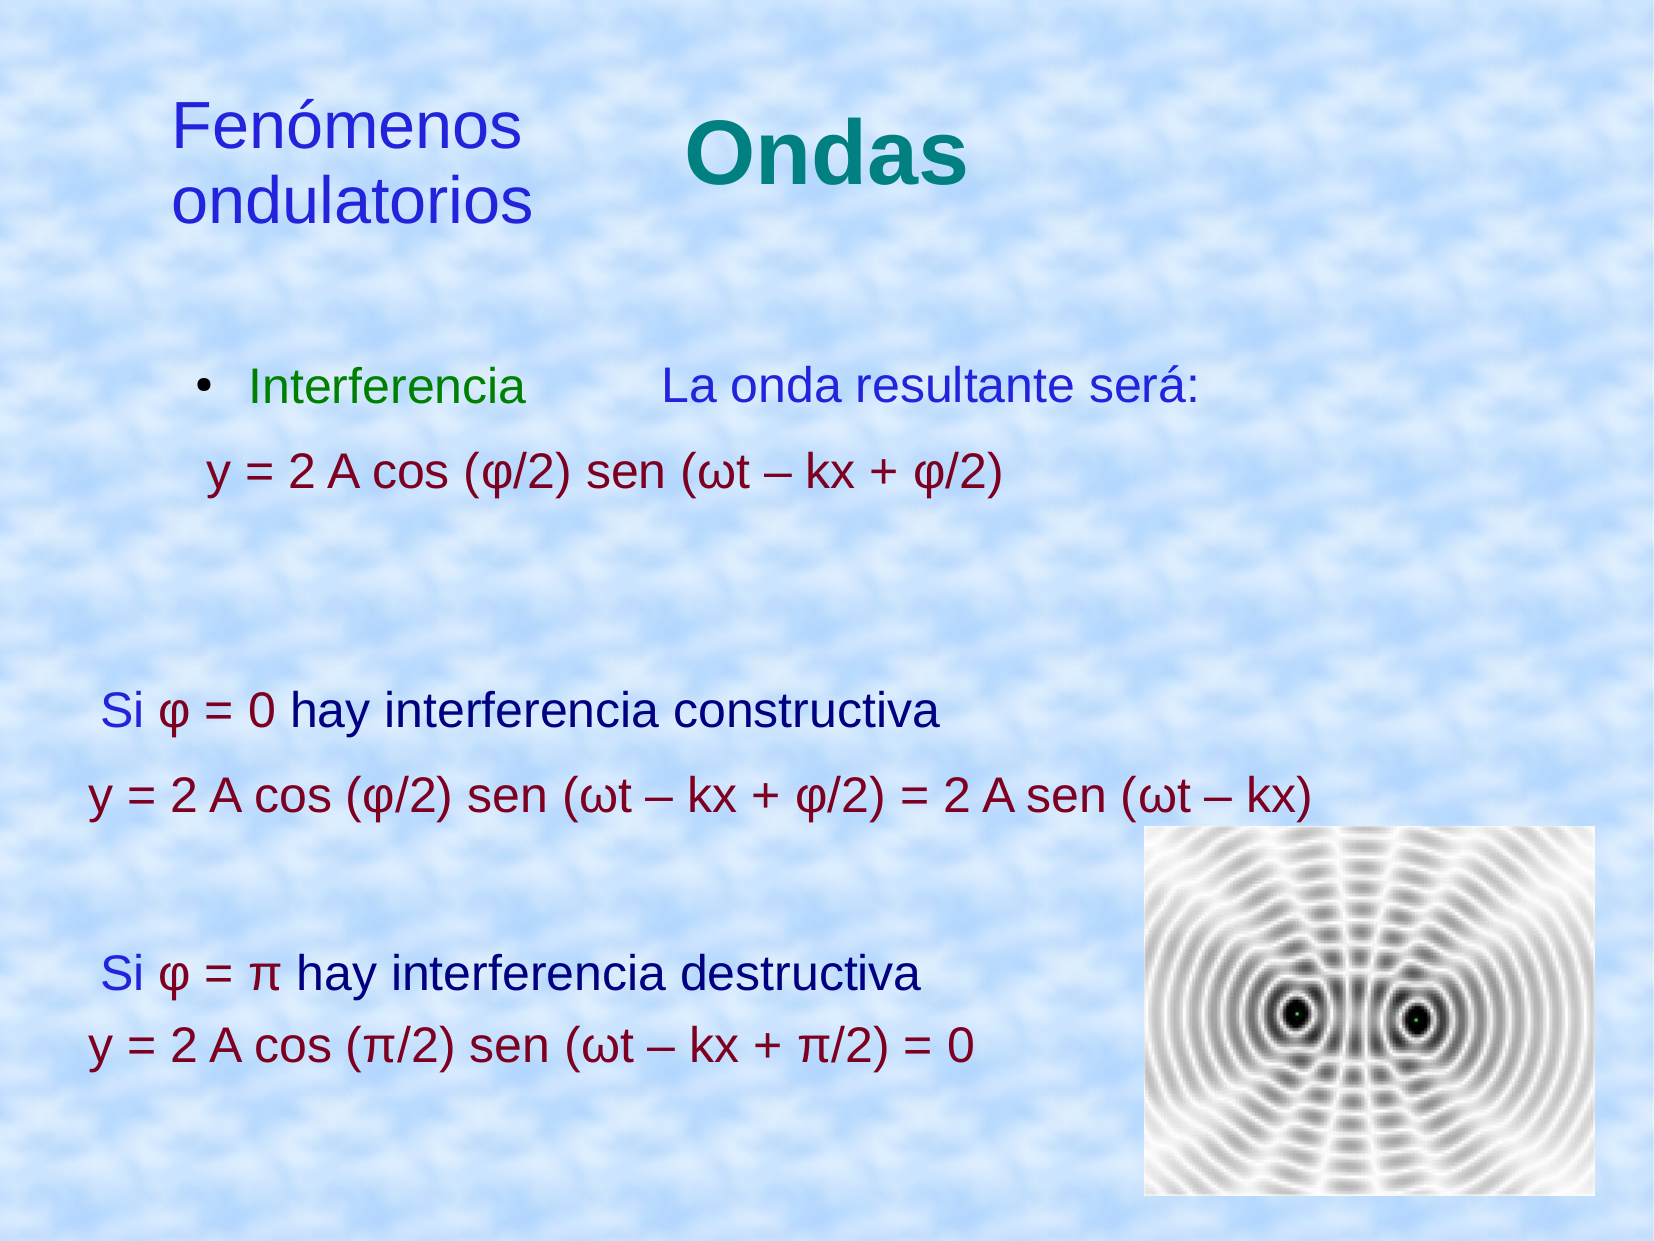

# Ondas
Fenómenos ondulatorios
Interferencia
La onda resultante será:
y = 2 A cos (φ/2) sen (ωt – kx + φ/2)
Si φ = 0 hay interferencia constructiva
y = 2 A cos (φ/2) sen (ωt – kx + φ/2) = 2 A sen (ωt – kx)
Si φ = π hay interferencia destructiva
y = 2 A cos (π/2) sen (ωt – kx + π/2) = 0